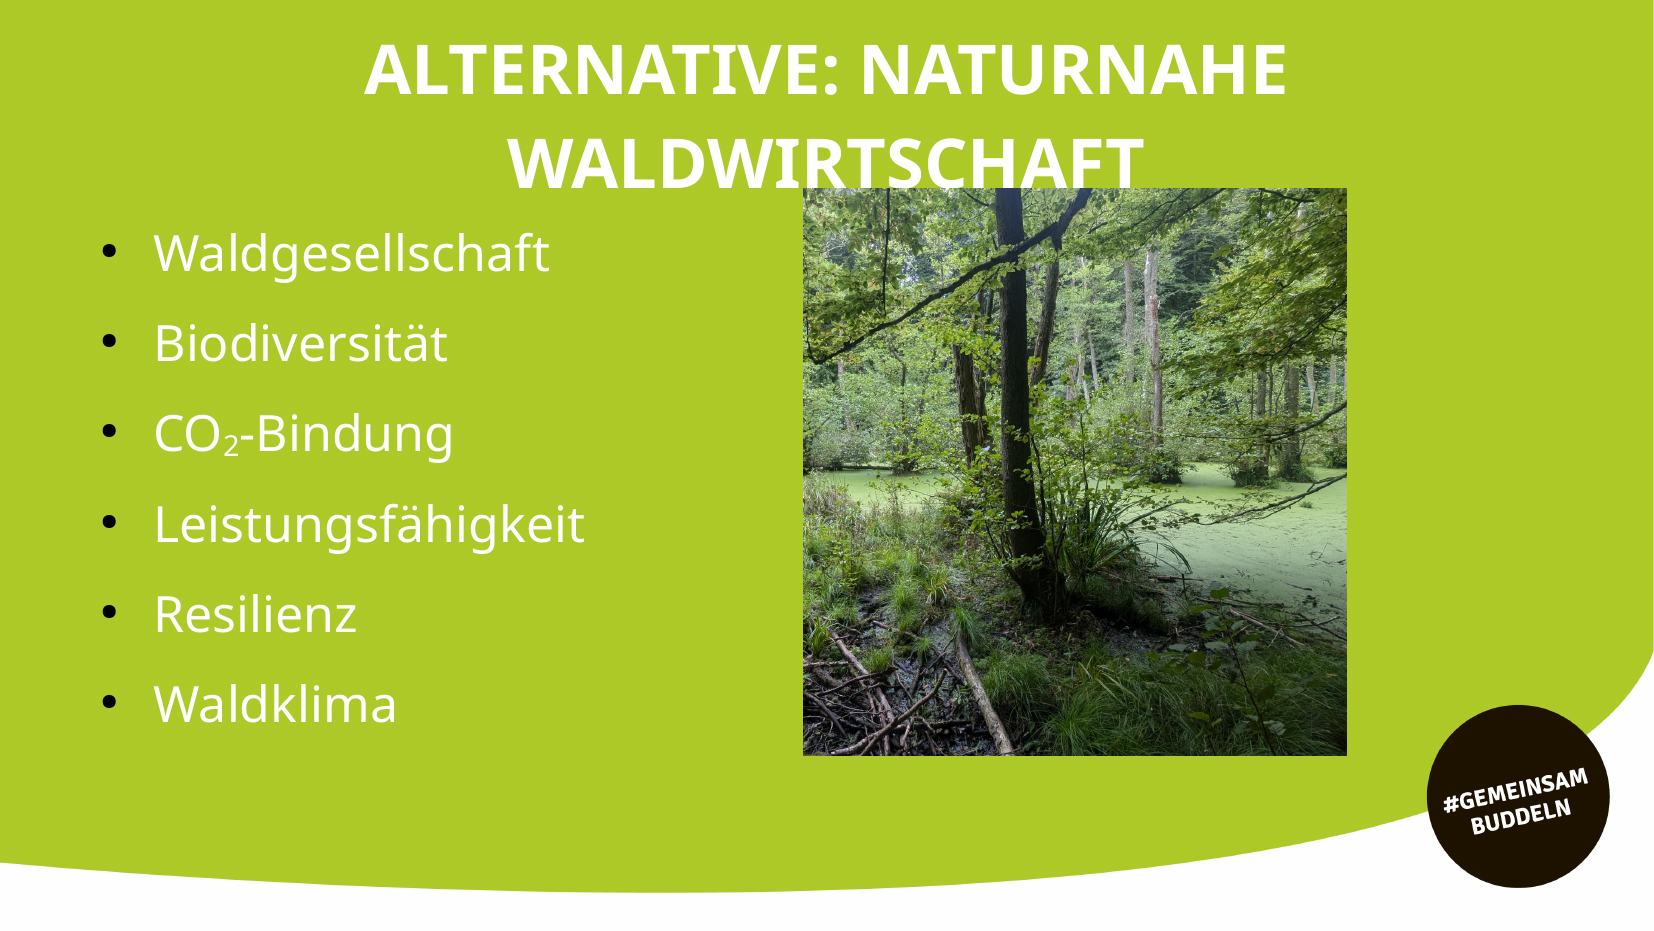

# ALTERNATIVE: NATURNAHE WALDWIRTSCHAFT
Waldgesellschaft
Biodiversität
CO2-Bindung
Leistungsfähigkeit
Resilienz
Waldklima